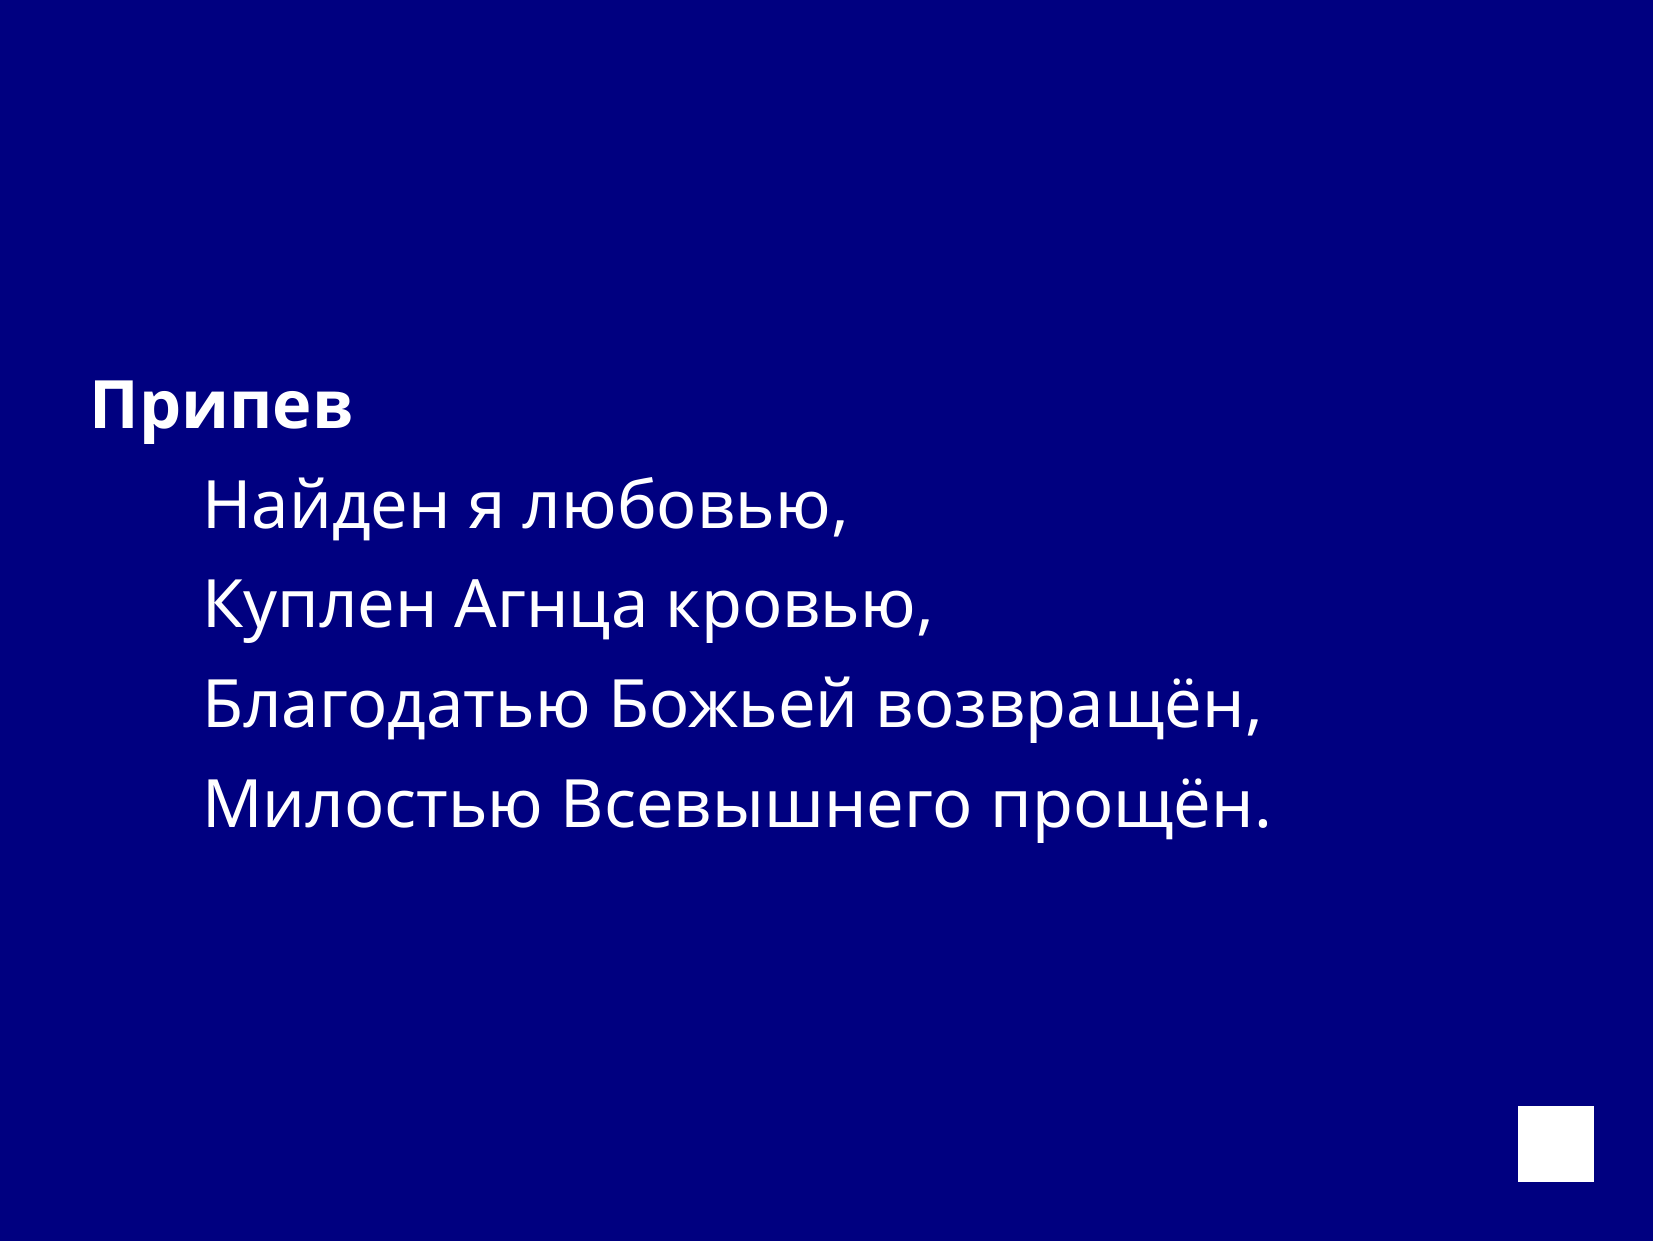

Припев
	Найден я любовью,
	Куплен Агнца кровью,
	Благодатью Божьей возвращён,
	Милостью Всевышнего прощён.